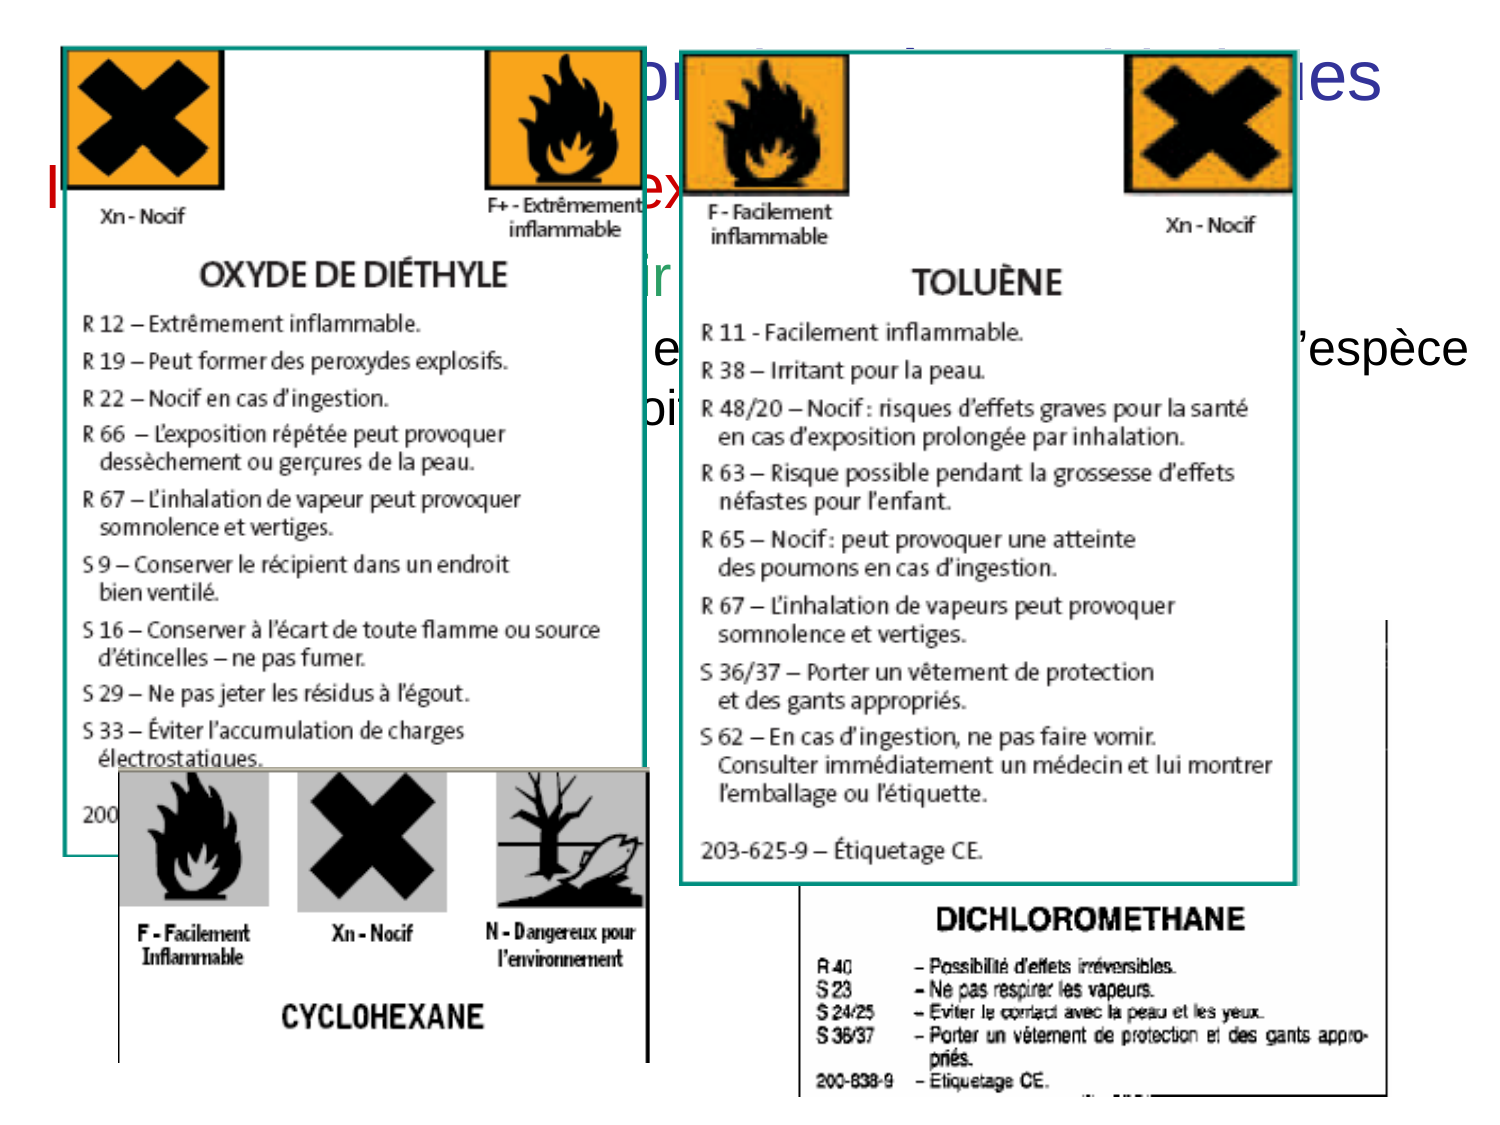

# Ch. XI : L'extraction d'espèces chimiques
II.	1ère technique : l'extraction par solvant
B.	Comment choisir le solvant ?
Le solvant extracteur est choisit de telle sorte que l’espèce chimique à extraire y soit le plus soluble possible.
Il doit être très volatil.